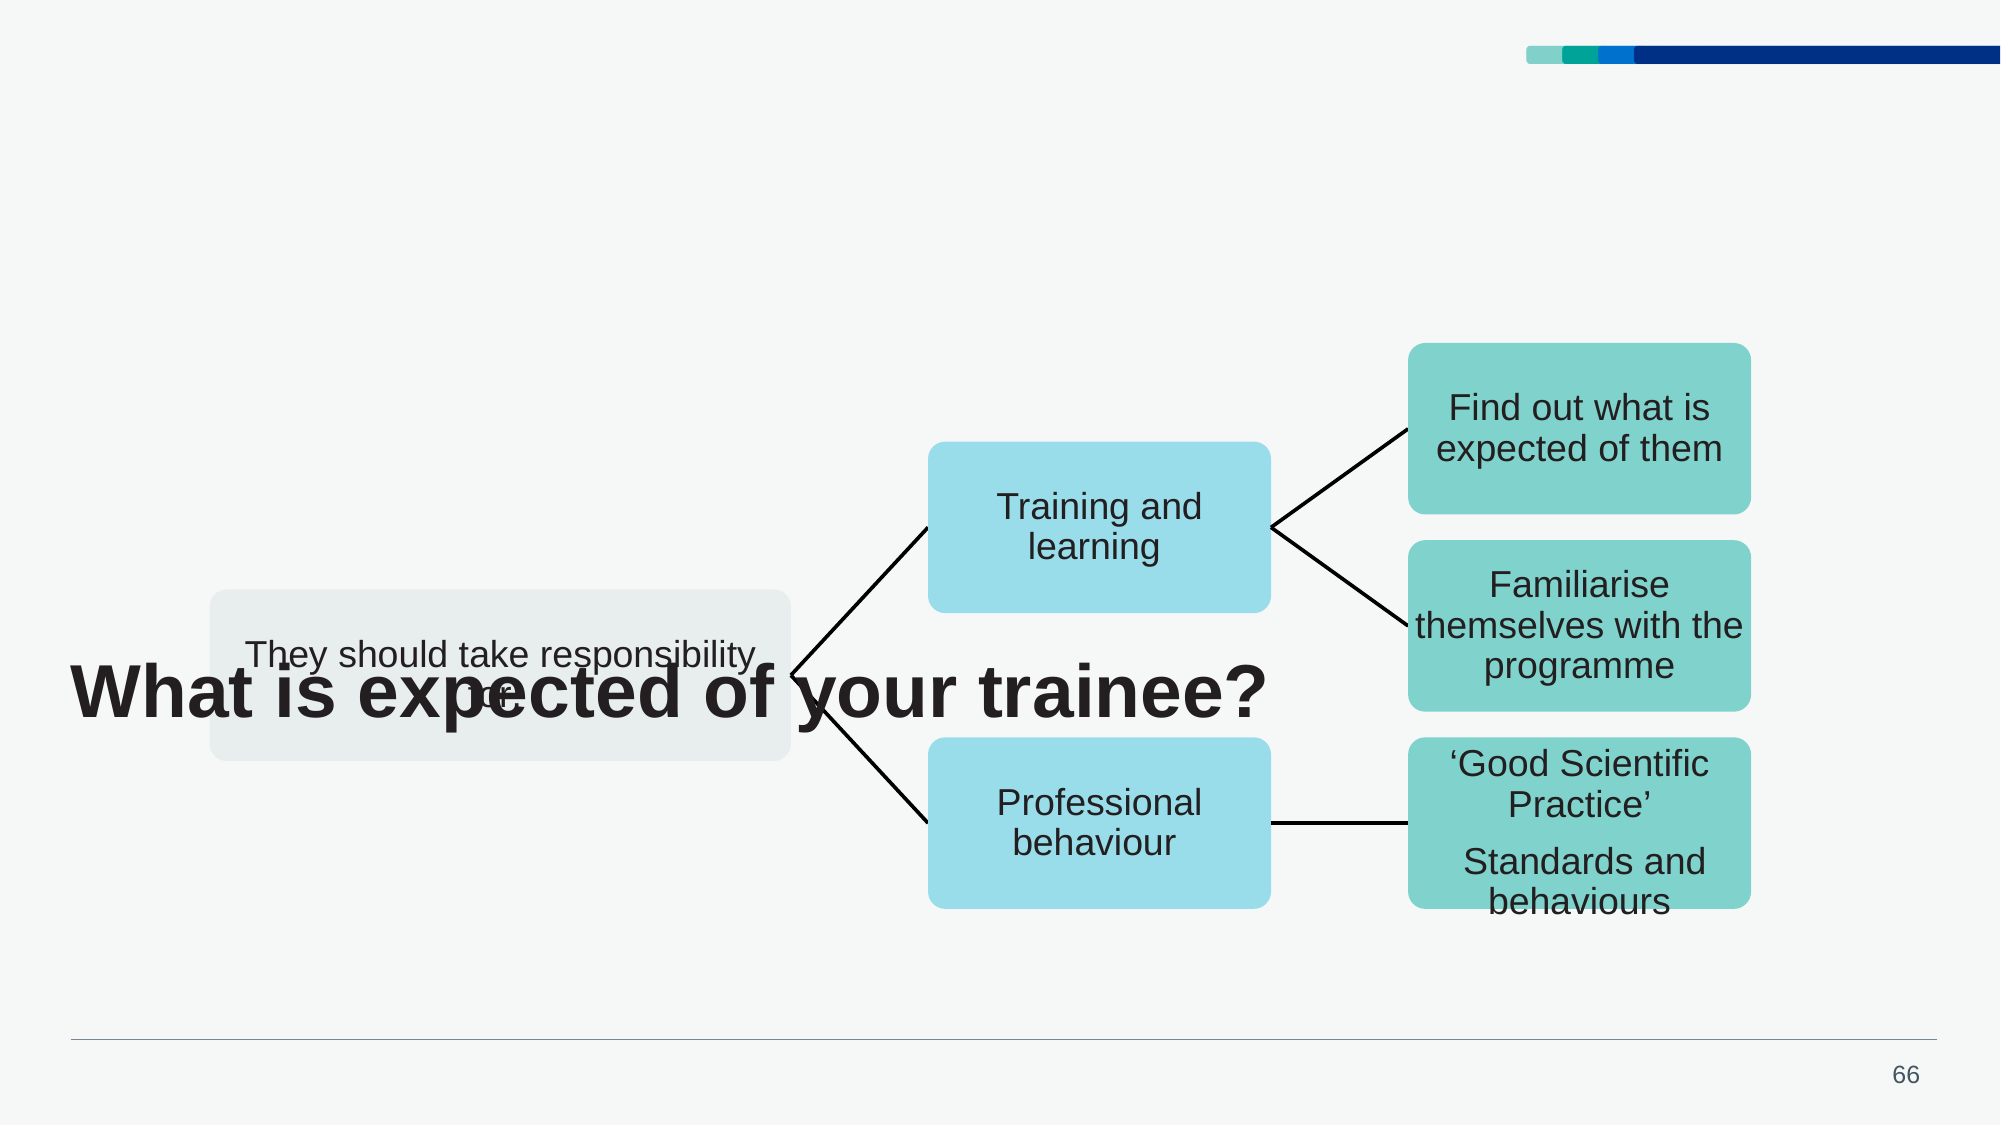

Find out what is expected of them
Training and learning
Familiarise themselves with the programme
They should take responsibility for:
Professional behaviour
‘Good Scientific Practice’
 Standards and behaviours
# What is expected of your trainee?